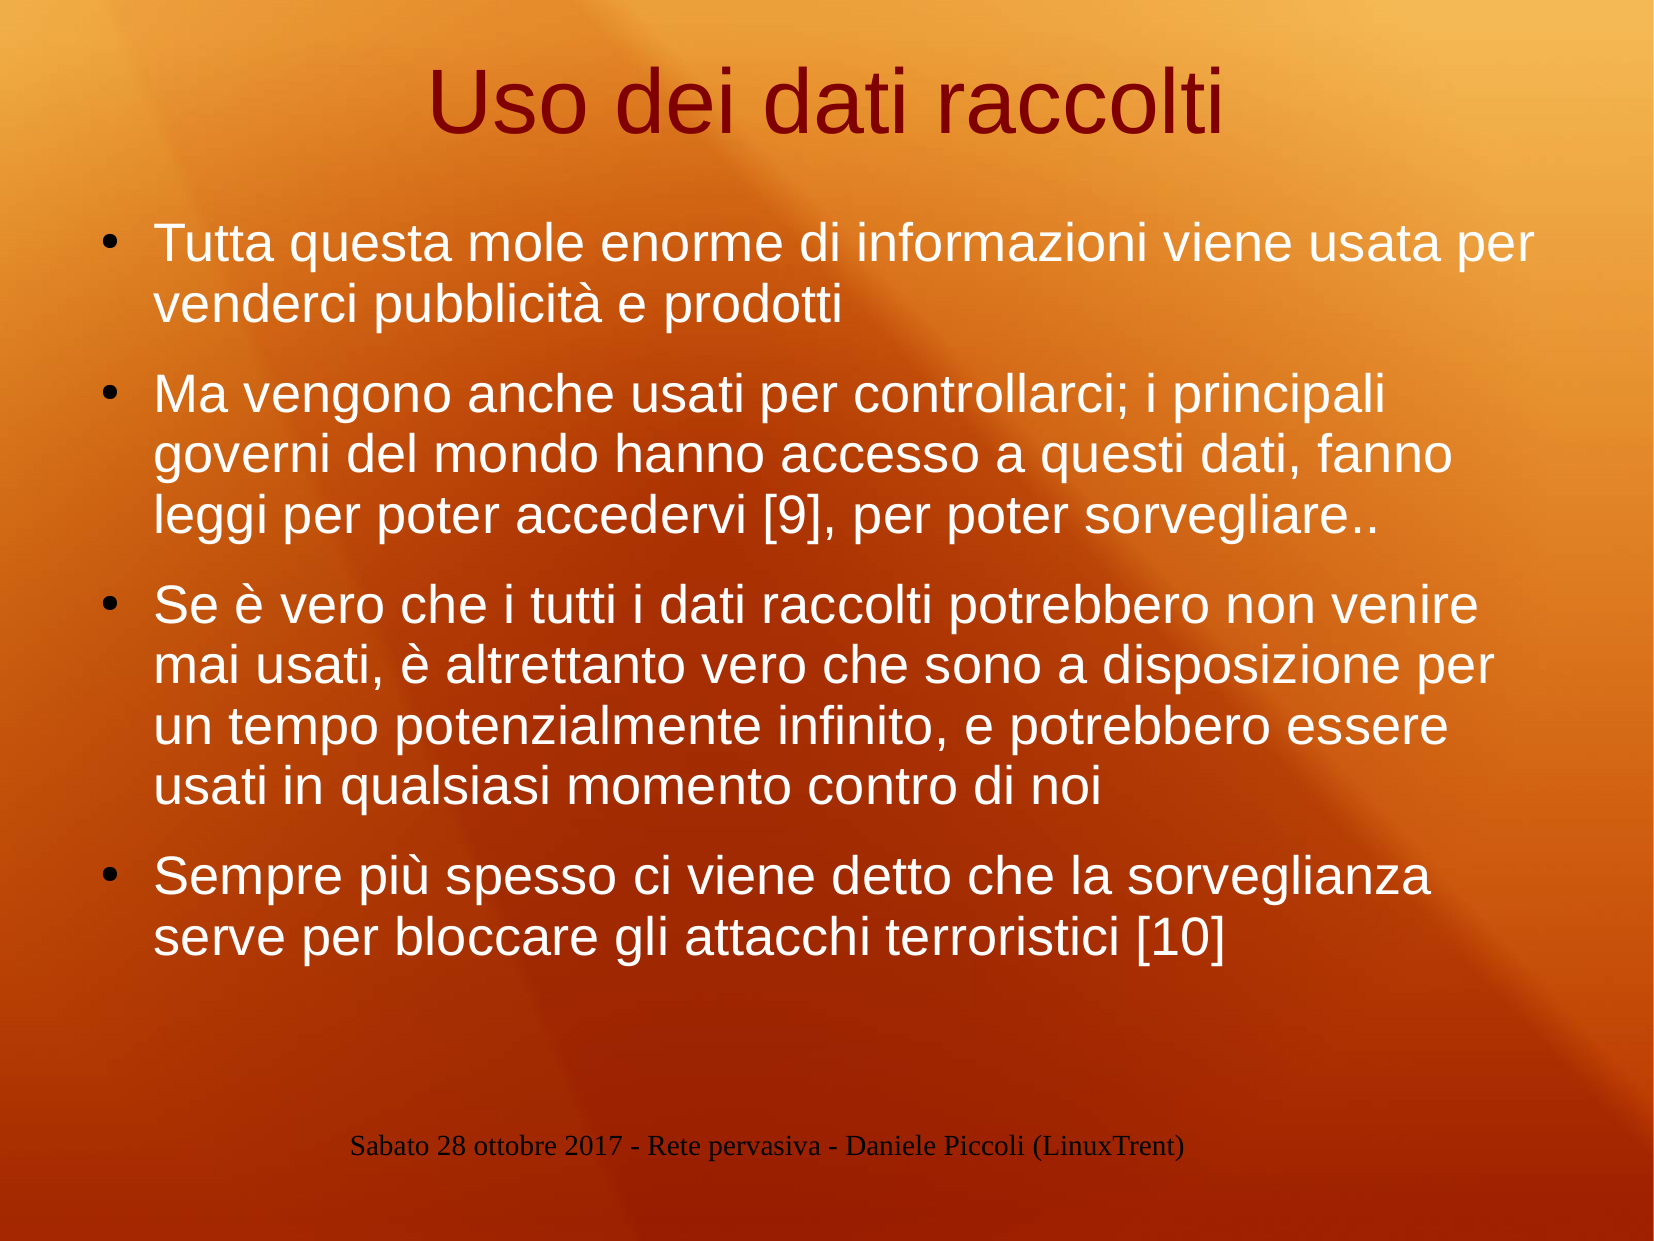

# Uso dei dati raccolti
Tutta questa mole enorme di informazioni viene usata per venderci pubblicità e prodotti
Ma vengono anche usati per controllarci; i principali governi del mondo hanno accesso a questi dati, fanno leggi per poter accedervi [9], per poter sorvegliare..
Se è vero che i tutti i dati raccolti potrebbero non venire mai usati, è altrettanto vero che sono a disposizione per un tempo potenzialmente infinito, e potrebbero essere usati in qualsiasi momento contro di noi
Sempre più spesso ci viene detto che la sorveglianza serve per bloccare gli attacchi terroristici [10]
Sabato 28 ottobre 2017 - Rete pervasiva - Daniele Piccoli (LinuxTrent)